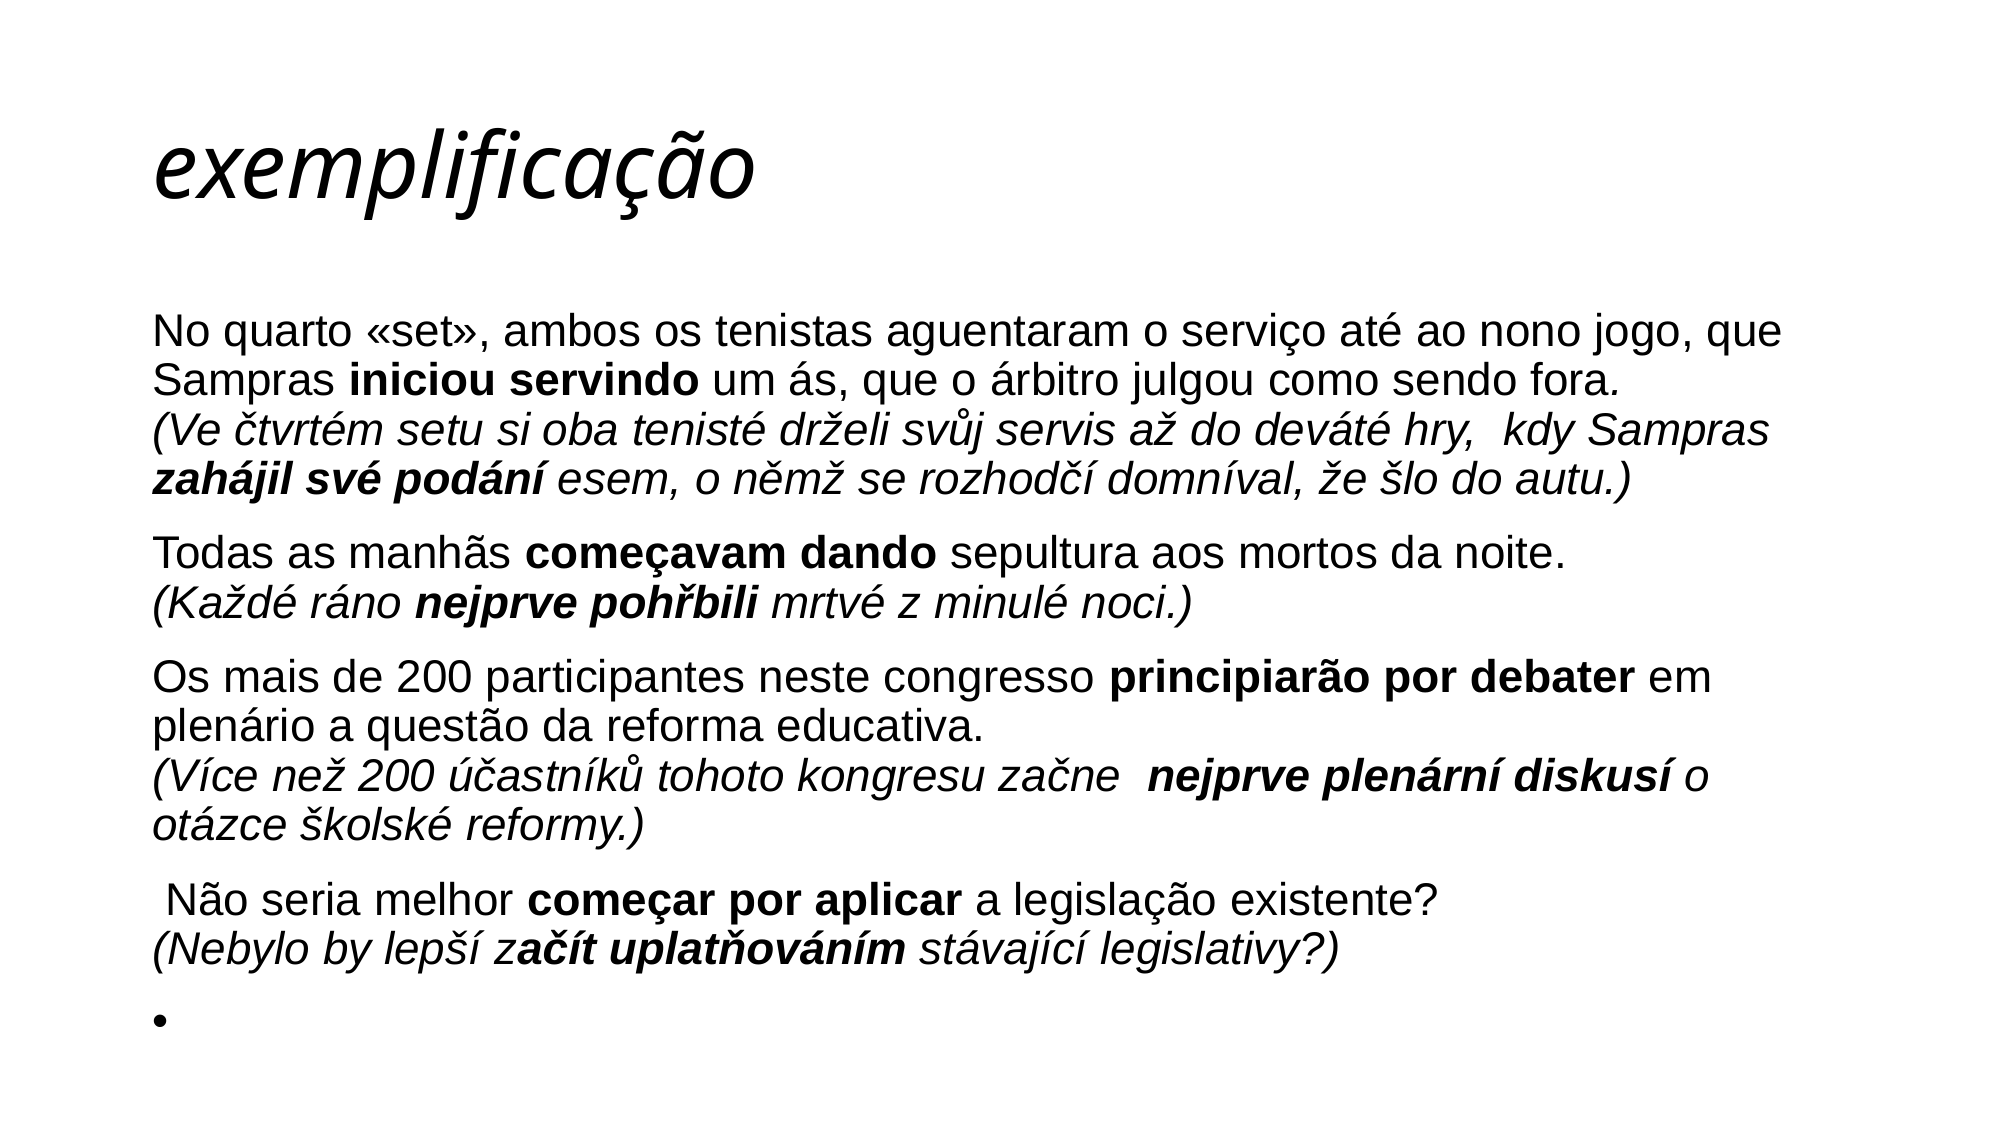

# exemplificação
No quarto «set», ambos os tenistas aguentaram o serviço até ao nono jogo, que Sampras iniciou servindo um ás, que o árbitro julgou como sendo fora.
(Ve čtvrtém setu si oba tenisté drželi svůj servis až do deváté hry, kdy Sampras zahájil své podání esem, o němž se rozhodčí domníval, že šlo do autu.)
Todas as manhãs começavam dando sepultura aos mortos da noite.
(Každé ráno nejprve pohřbili mrtvé z minulé noci.)
Os mais de 200 participantes neste congresso principiarão por debater em plenário a questão da reforma educativa.
(Více než 200 účastníků tohoto kongresu začne nejprve plenární diskusí o otázce školské reformy.)
 Não seria melhor começar por aplicar a legislação existente?
(Nebylo by lepší začít uplatňováním stávající legislativy?)